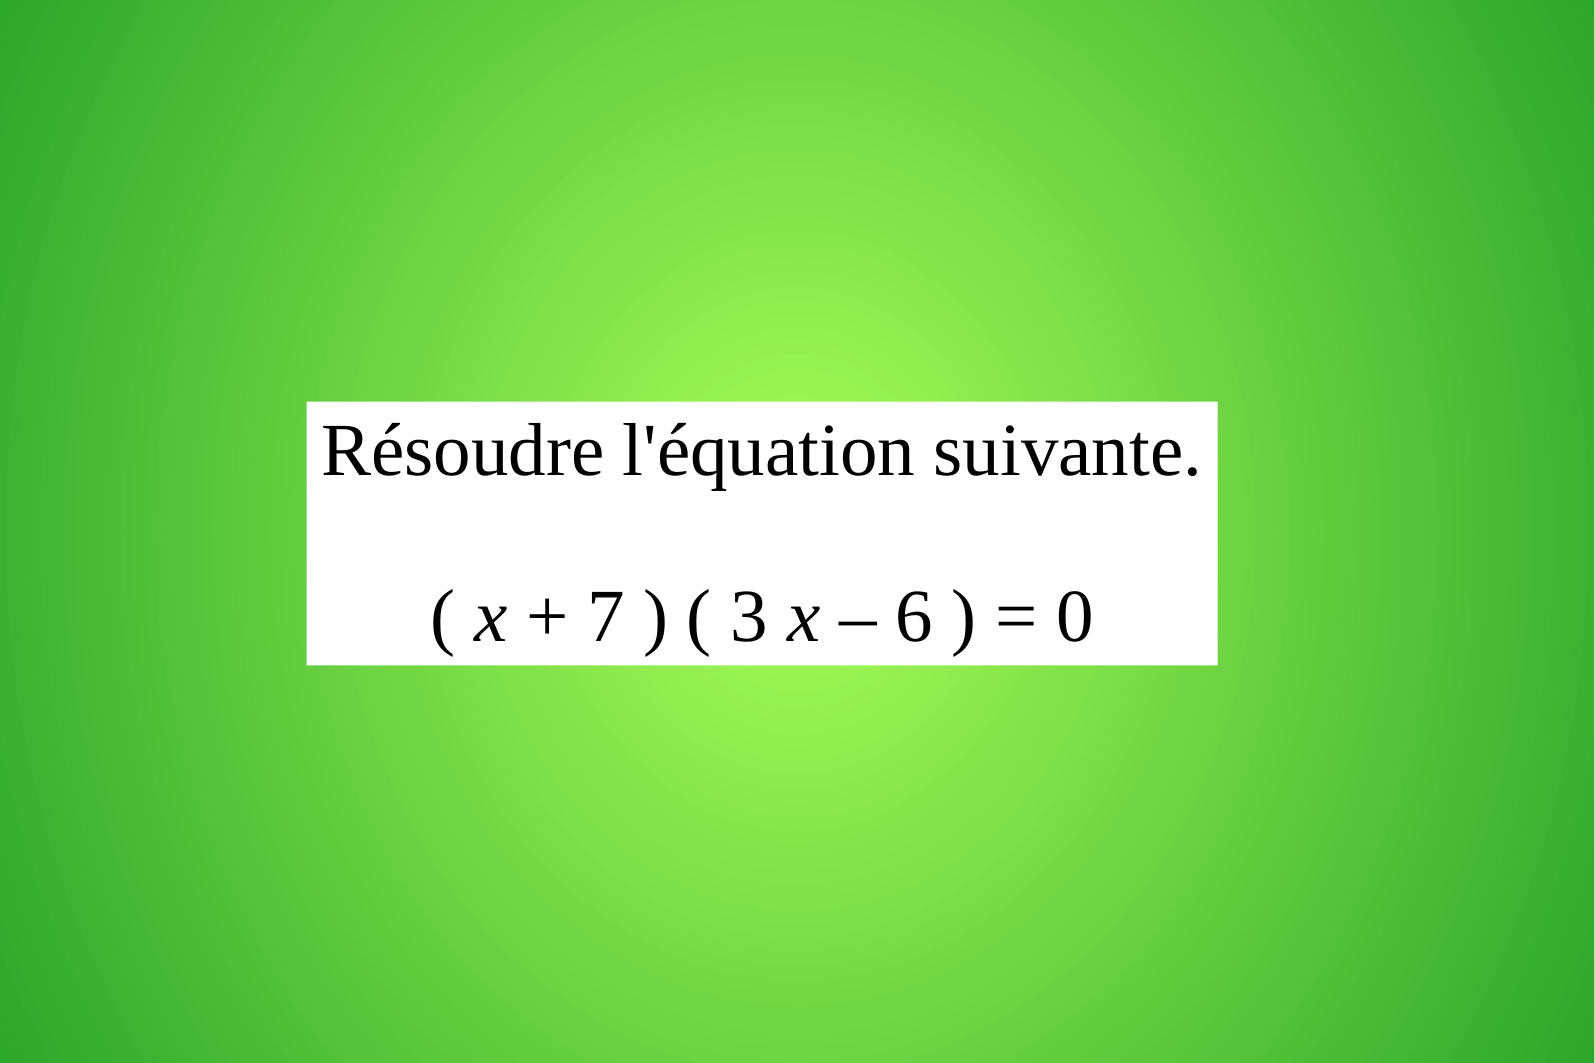

Résoudre l'équation suivante.
( x + 7 ) ( 3 x – 6 ) = 0